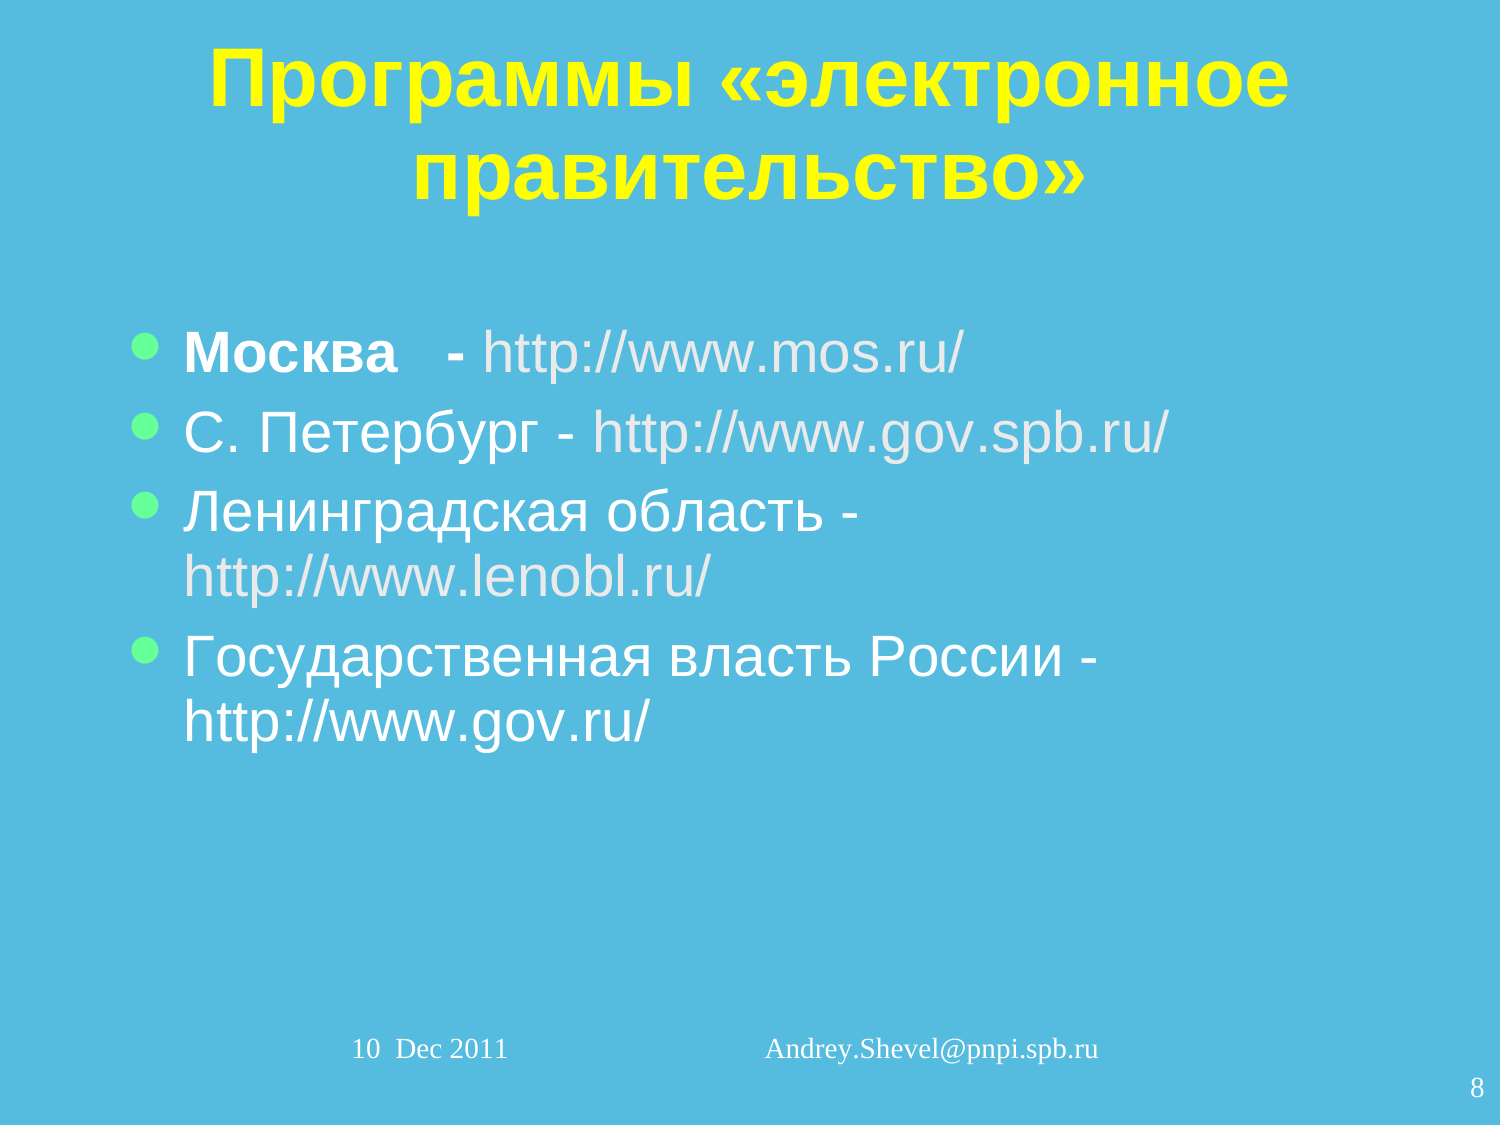

# Программы «электронное правительство»
Москва - http://www.mos.ru/
С. Петербург - http://www.gov.spb.ru/
Ленинградская область - http://www.lenobl.ru/
Государственная власть России - http://www.gov.ru/
8